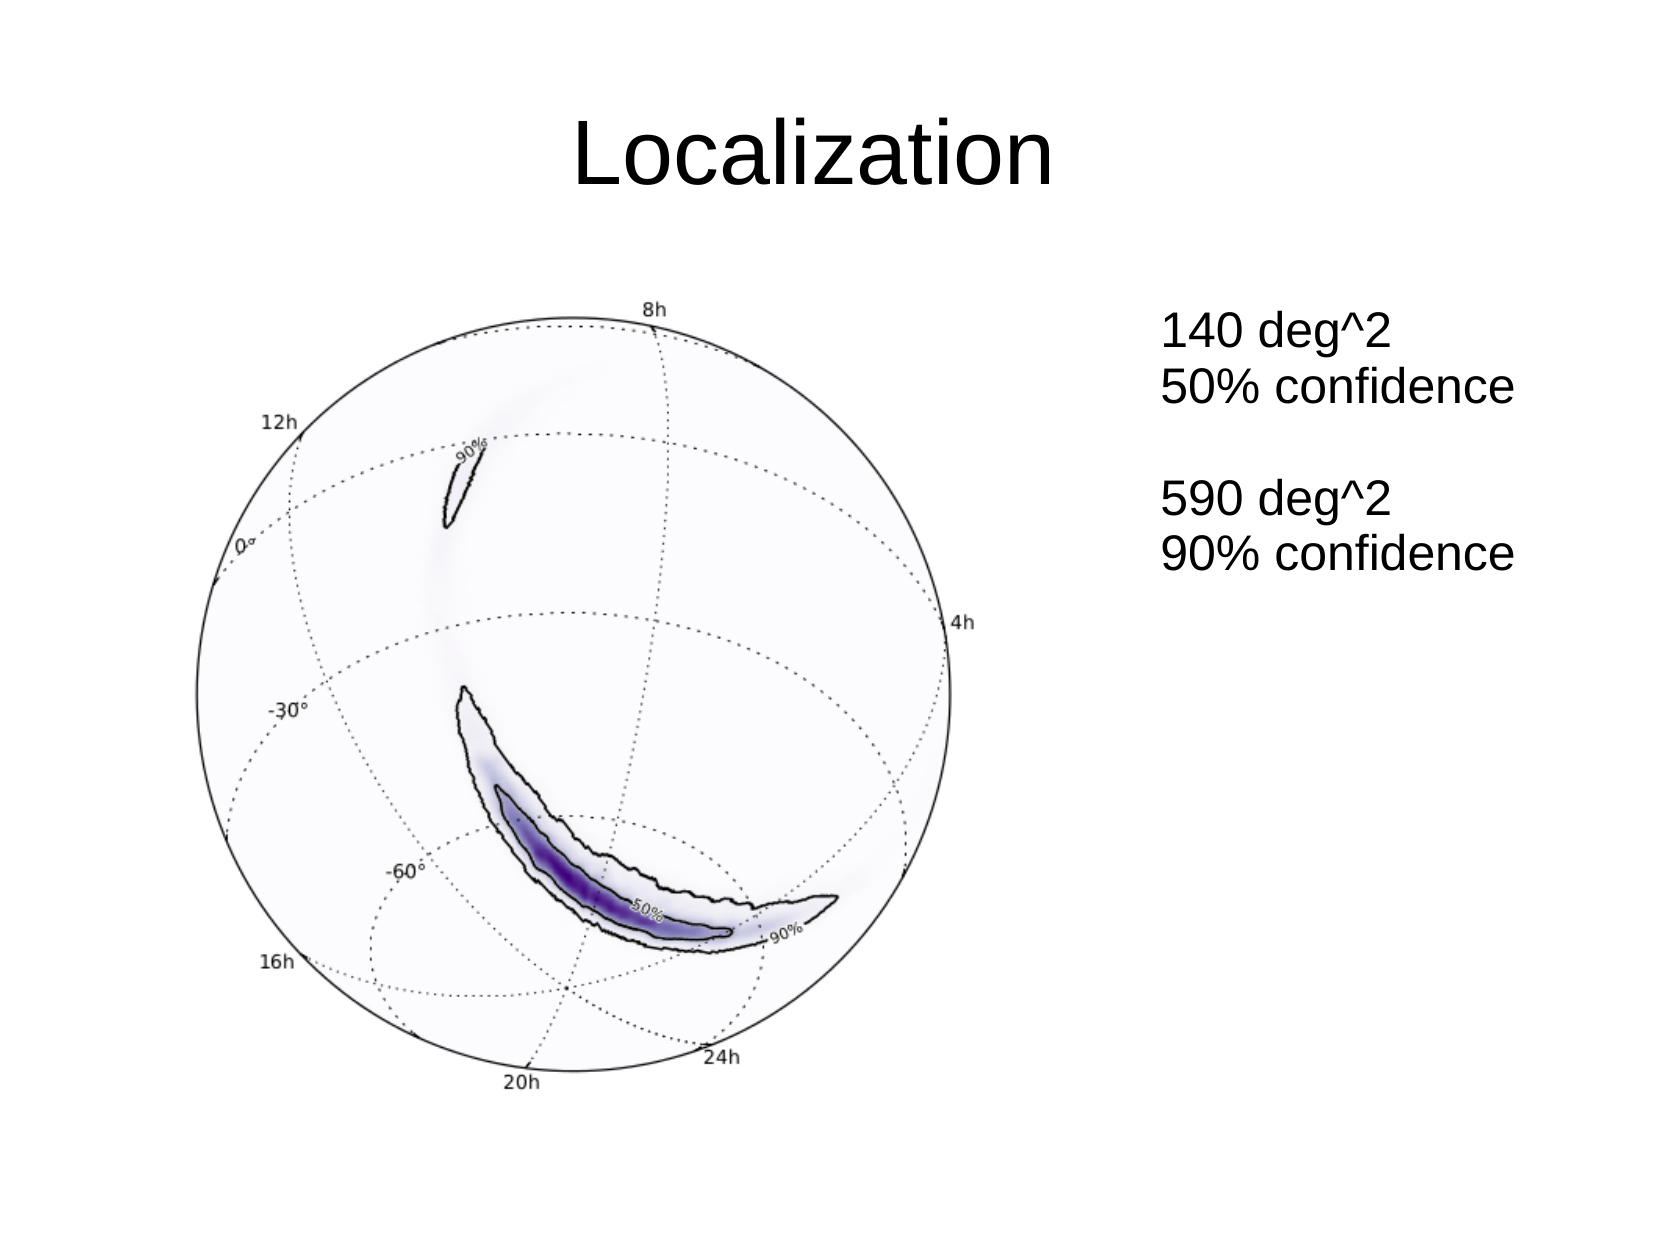

# Localization
140 deg^2
50% confidence
590 deg^2
90% confidence